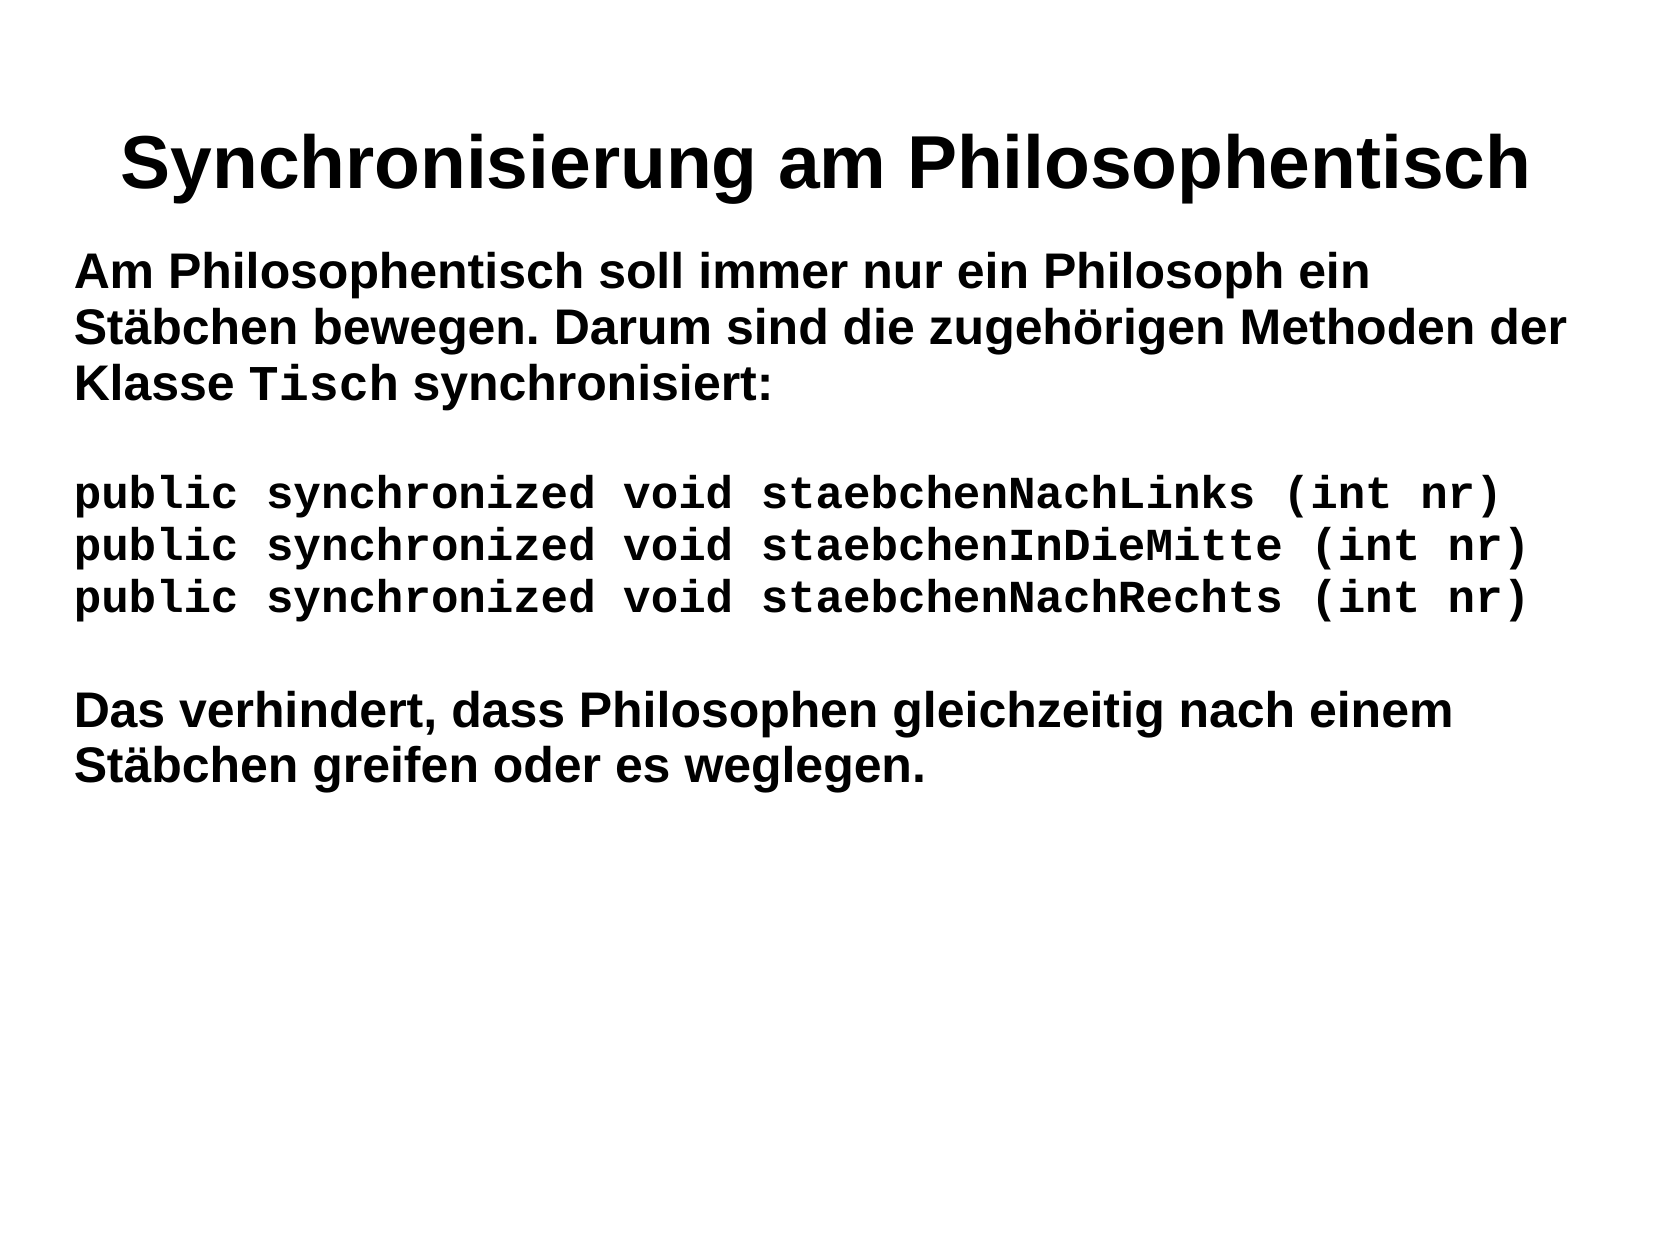

# Synchronisierung am Philosophentisch
Am Philosophentisch soll immer nur ein Philosoph ein Stäbchen bewegen. Darum sind die zugehörigen Methoden der Klasse Tisch synchronisiert:
public synchronized void staebchenNachLinks (int nr)
public synchronized void staebchenInDieMitte (int nr)
public synchronized void staebchenNachRechts (int nr)
Das verhindert, dass Philosophen gleichzeitig nach einem Stäbchen greifen oder es weglegen.